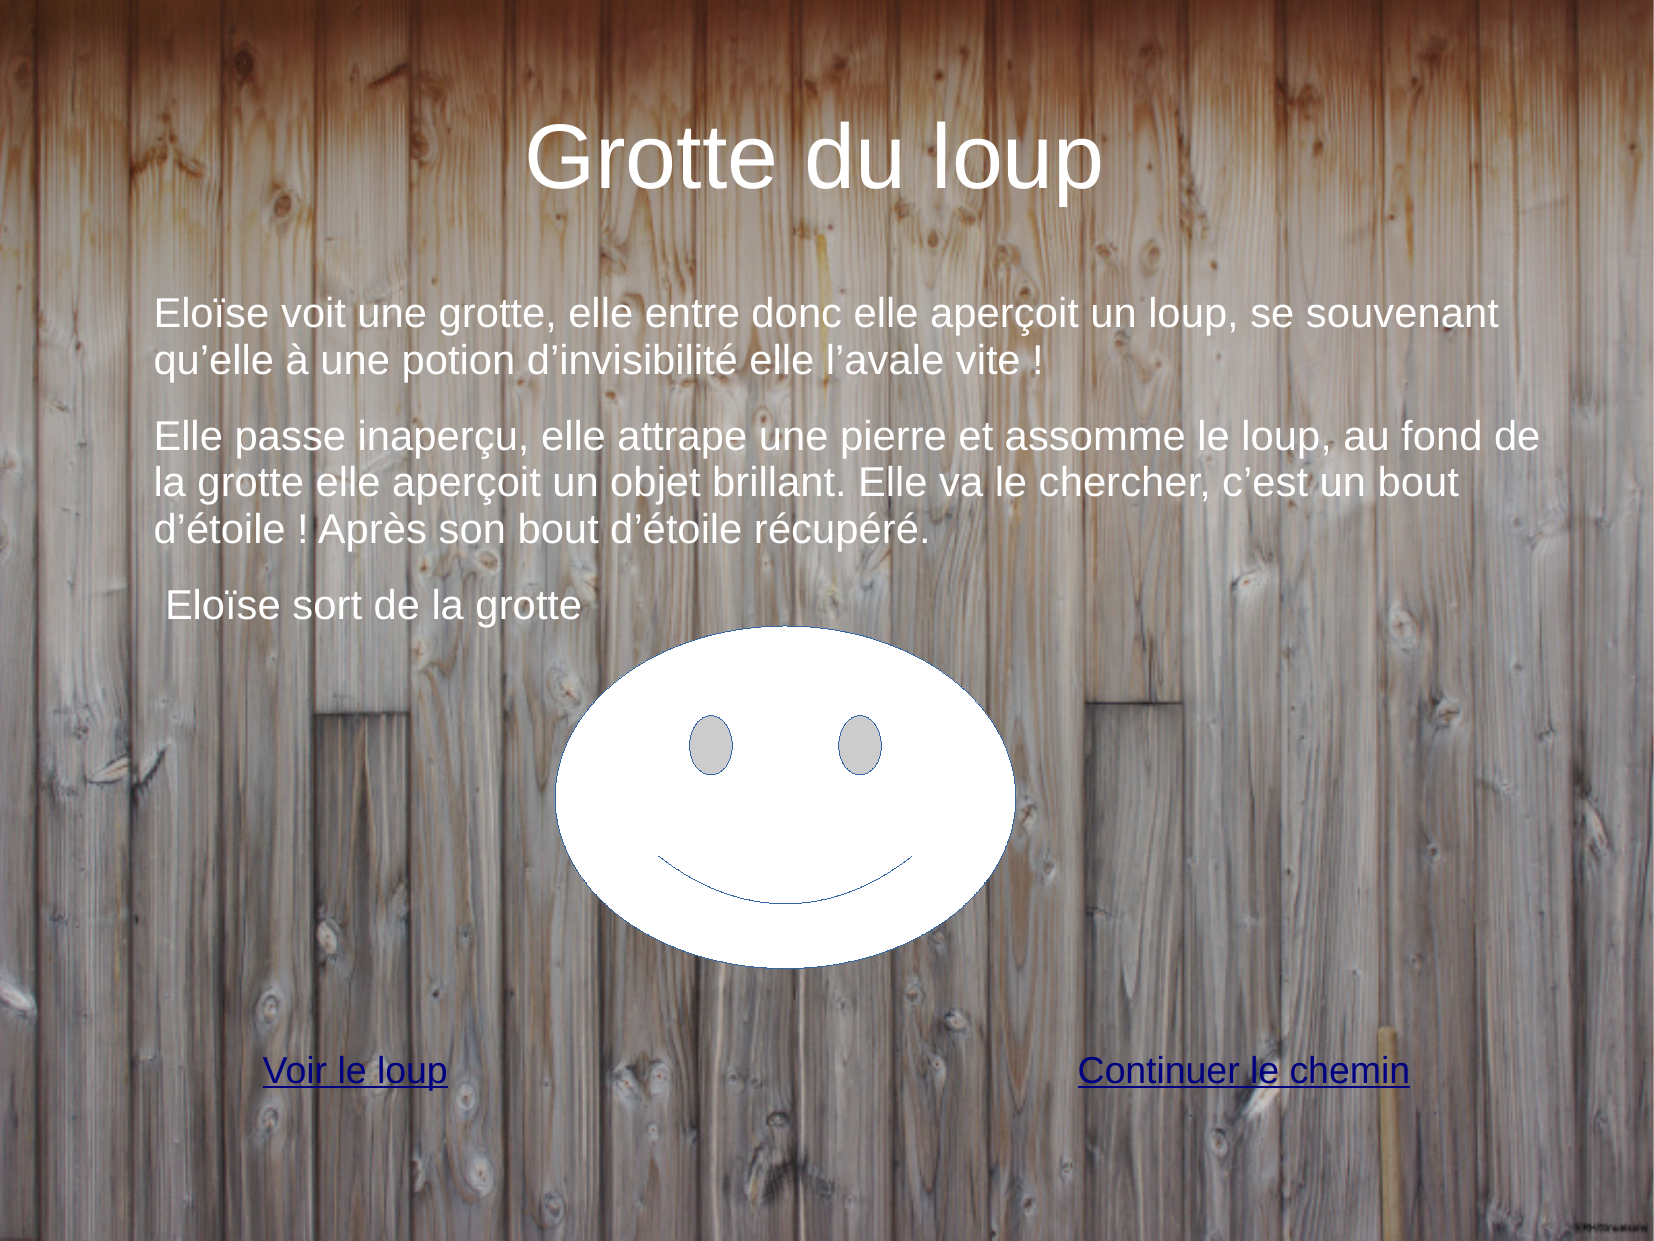

# Grotte du loup
Eloïse voit une grotte, elle entre donc elle aperçoit un loup, se souvenant qu’elle à une potion d’invisibilité elle l’avale vite !
Elle passe inaperçu, elle attrape une pierre et assomme le loup, au fond de la grotte elle aperçoit un objet brillant. Elle va le chercher, c’est un bout d’étoile ! Après son bout d’étoile récupéré.
 Eloïse sort de la grotte
Voir le loup
Continuer le chemin